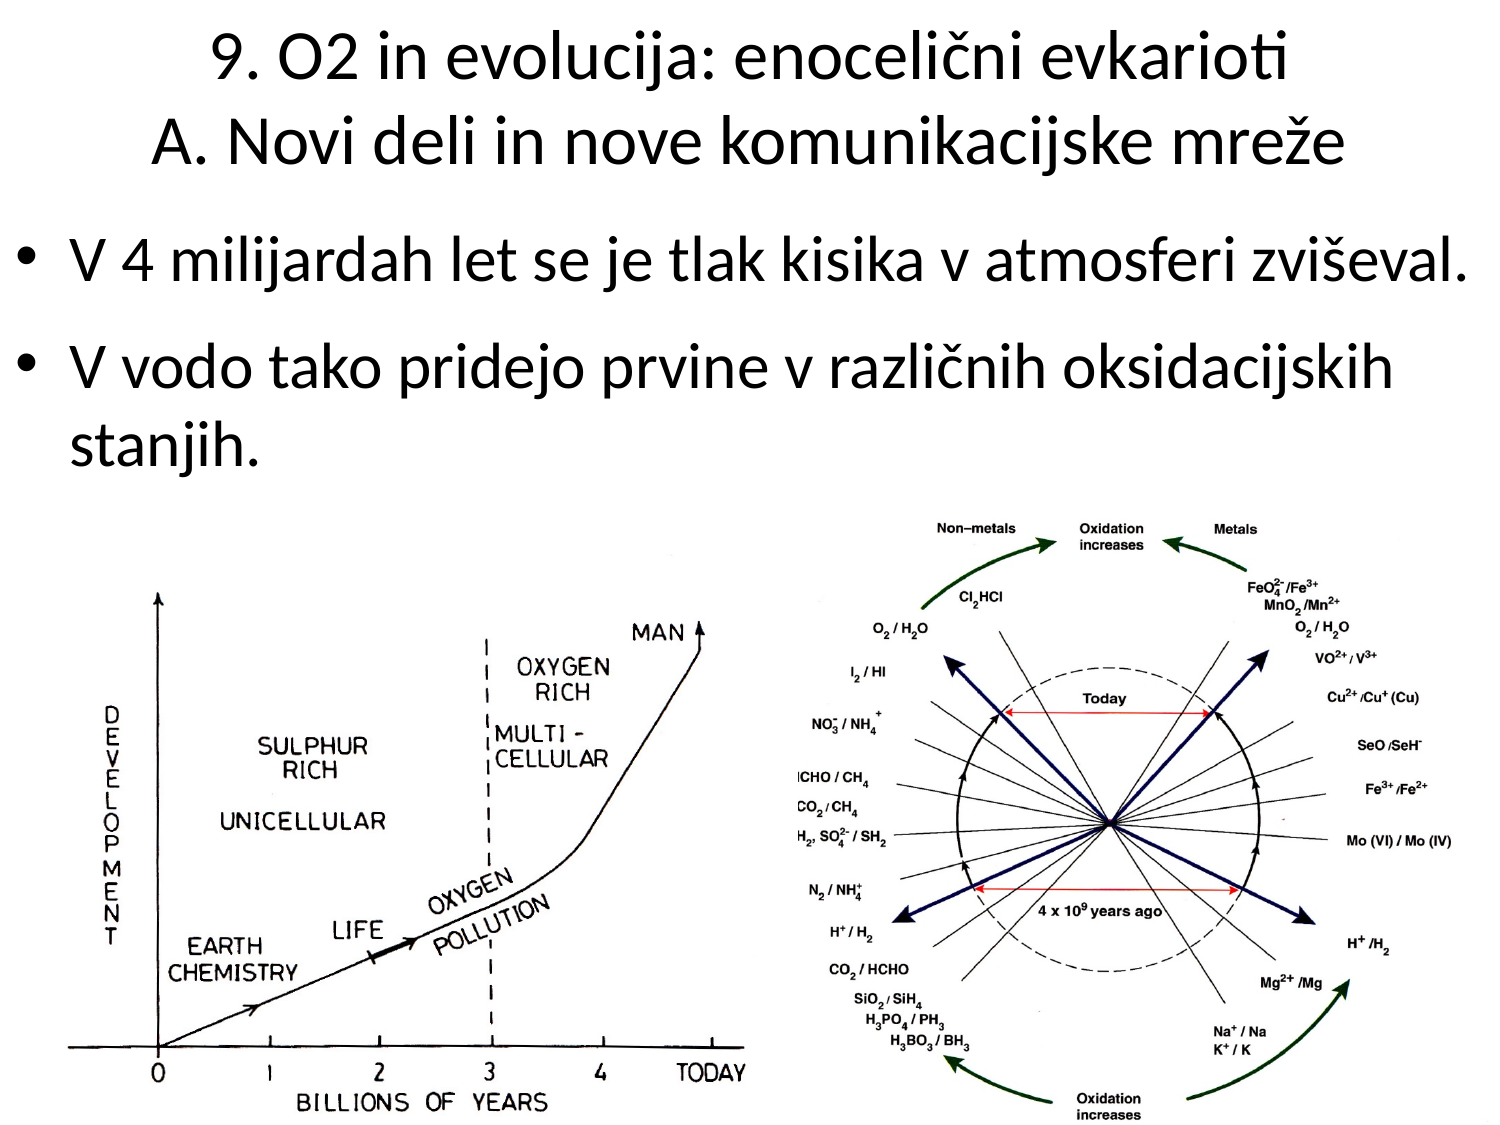

# 9. O2 in evolucija: enocelični evkarioti A. Novi deli in nove komunikacijske mreže
V 4 milijardah let se je tlak kisika v atmosferi zviševal.
V vodo tako pridejo prvine v različnih oksidacijskih stanjih.